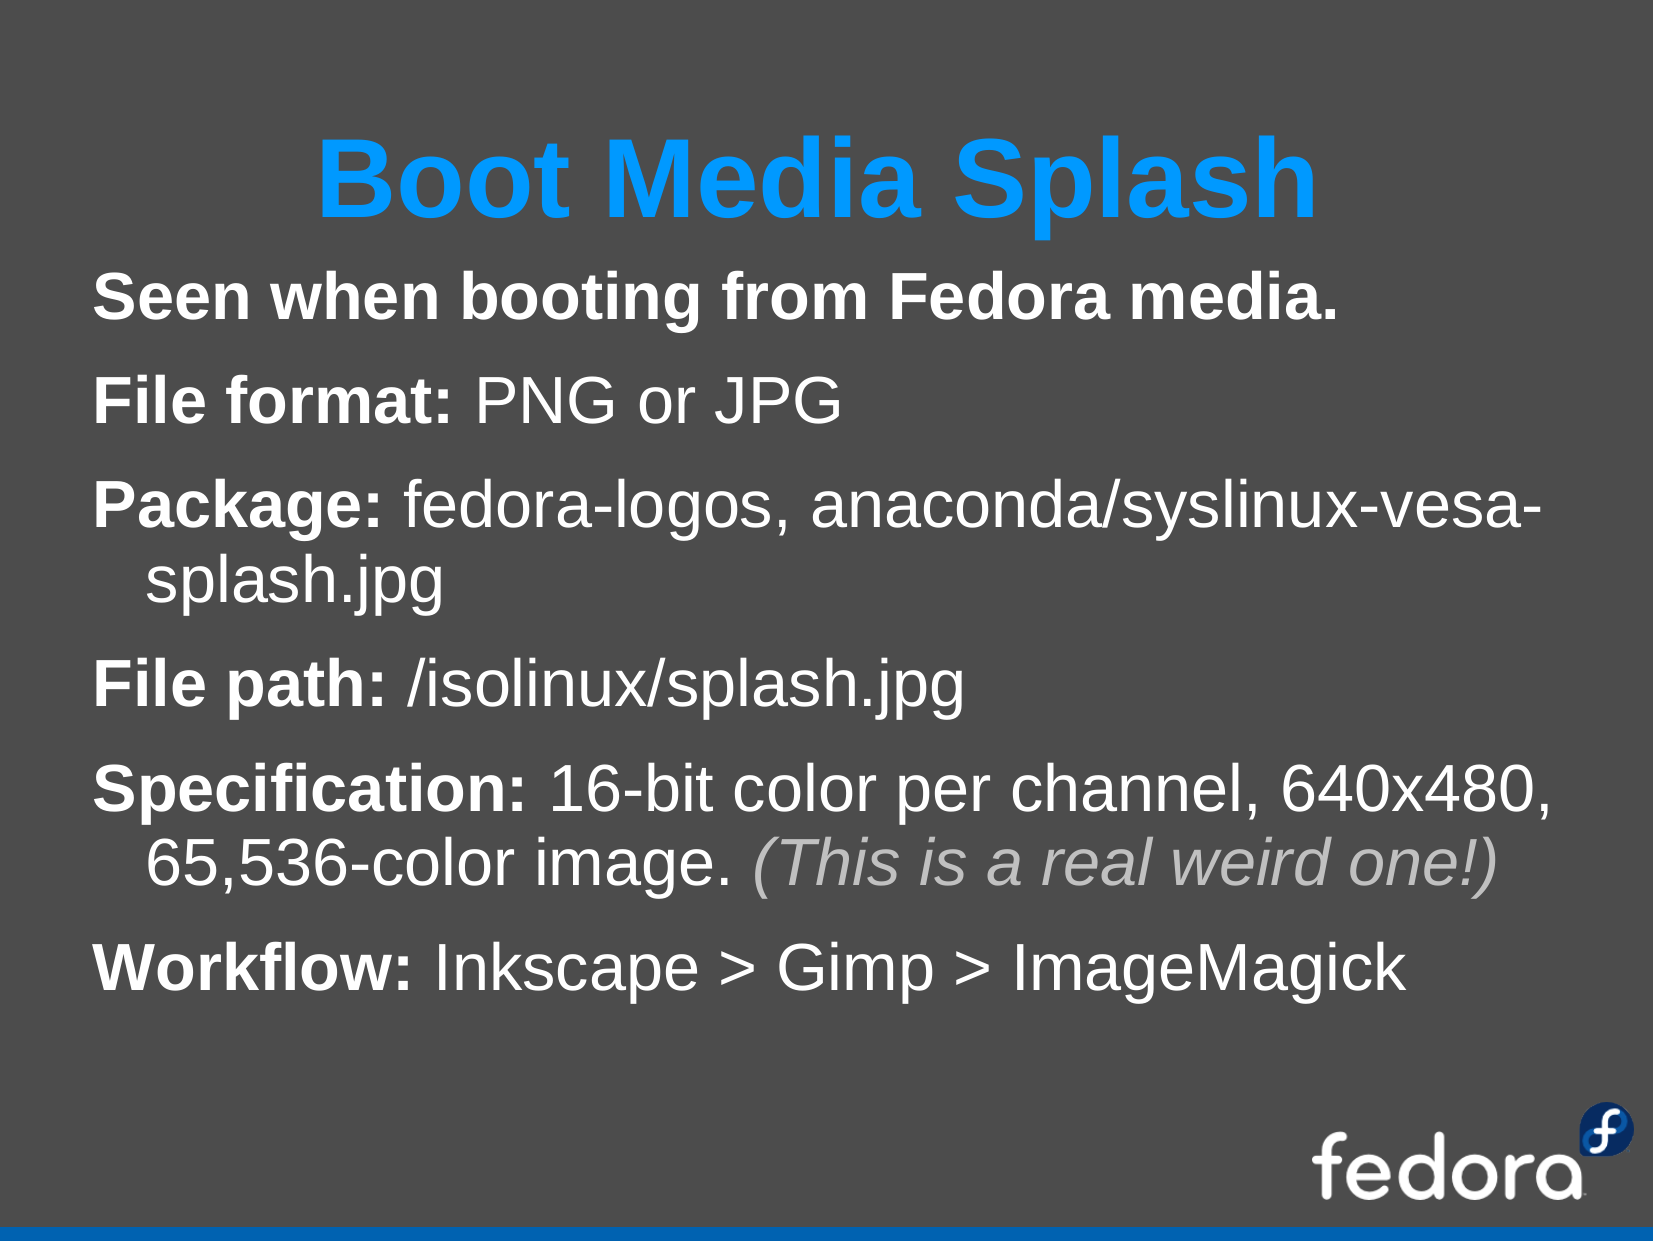

# Boot Media Splash
Seen when booting from Fedora media.
File format: PNG or JPG
Package: fedora-logos, anaconda/syslinux-vesa-splash.jpg
File path: /isolinux/splash.jpg
Specification: 16-bit color per channel, 640x480, 65,536-color image. (This is a real weird one!)
Workflow: Inkscape > Gimp > ImageMagick